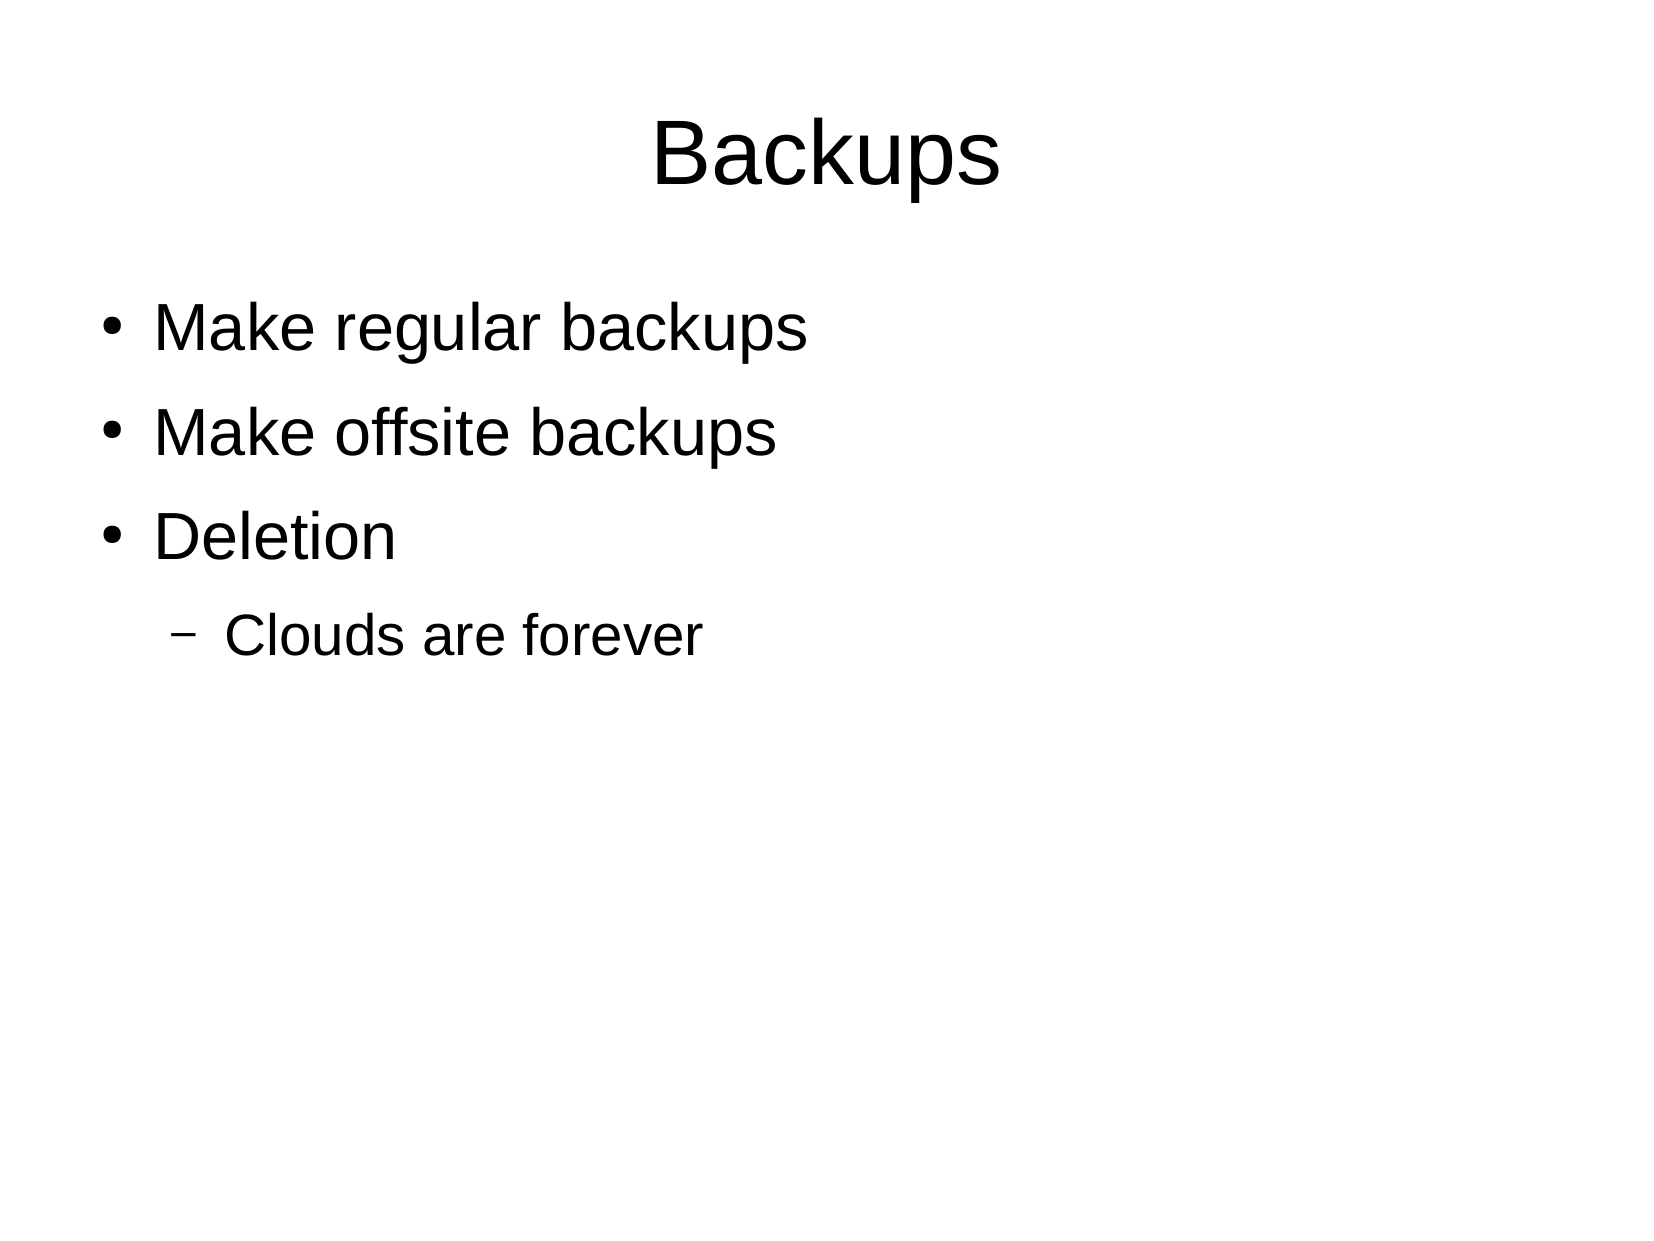

# Backups
Make regular backups
Make offsite backups
Deletion
Clouds are forever